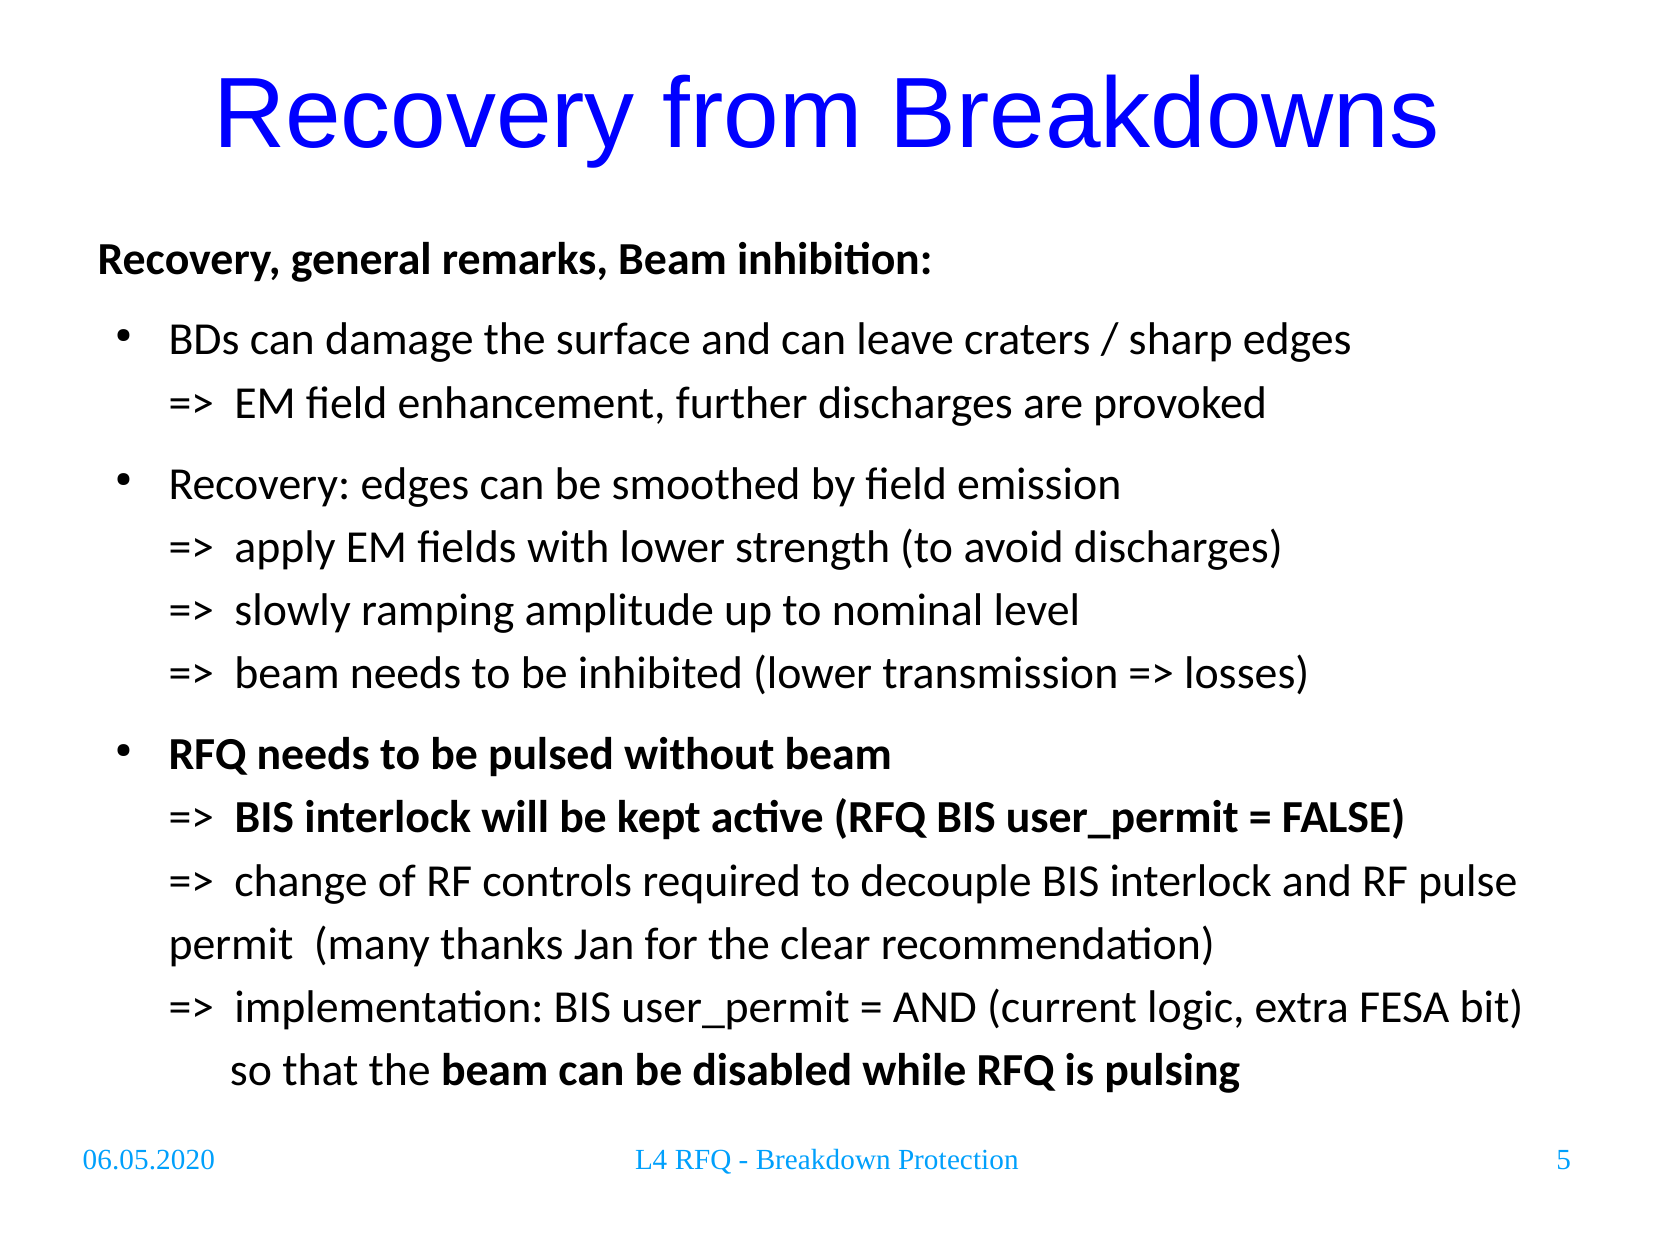

# Recovery from Breakdowns
Recovery, general remarks, Beam inhibition:
BDs can damage the surface and can leave craters / sharp edges
=> EM field enhancement, further discharges are provoked
Recovery: edges can be smoothed by field emission
=> apply EM fields with lower strength (to avoid discharges)
=> slowly ramping amplitude up to nominal level
=> beam needs to be inhibited (lower transmission => losses)
RFQ needs to be pulsed without beam
=> BIS interlock will be kept active (RFQ BIS user_permit = FALSE)
=> change of RF controls required to decouple BIS interlock and RF pulse permit (many thanks Jan for the clear recommendation)
=> implementation: BIS user_permit = AND (current logic, extra FESA bit)
 so that the beam can be disabled while RFQ is pulsing
06.05.2020
L4 RFQ - Breakdown Protection
5